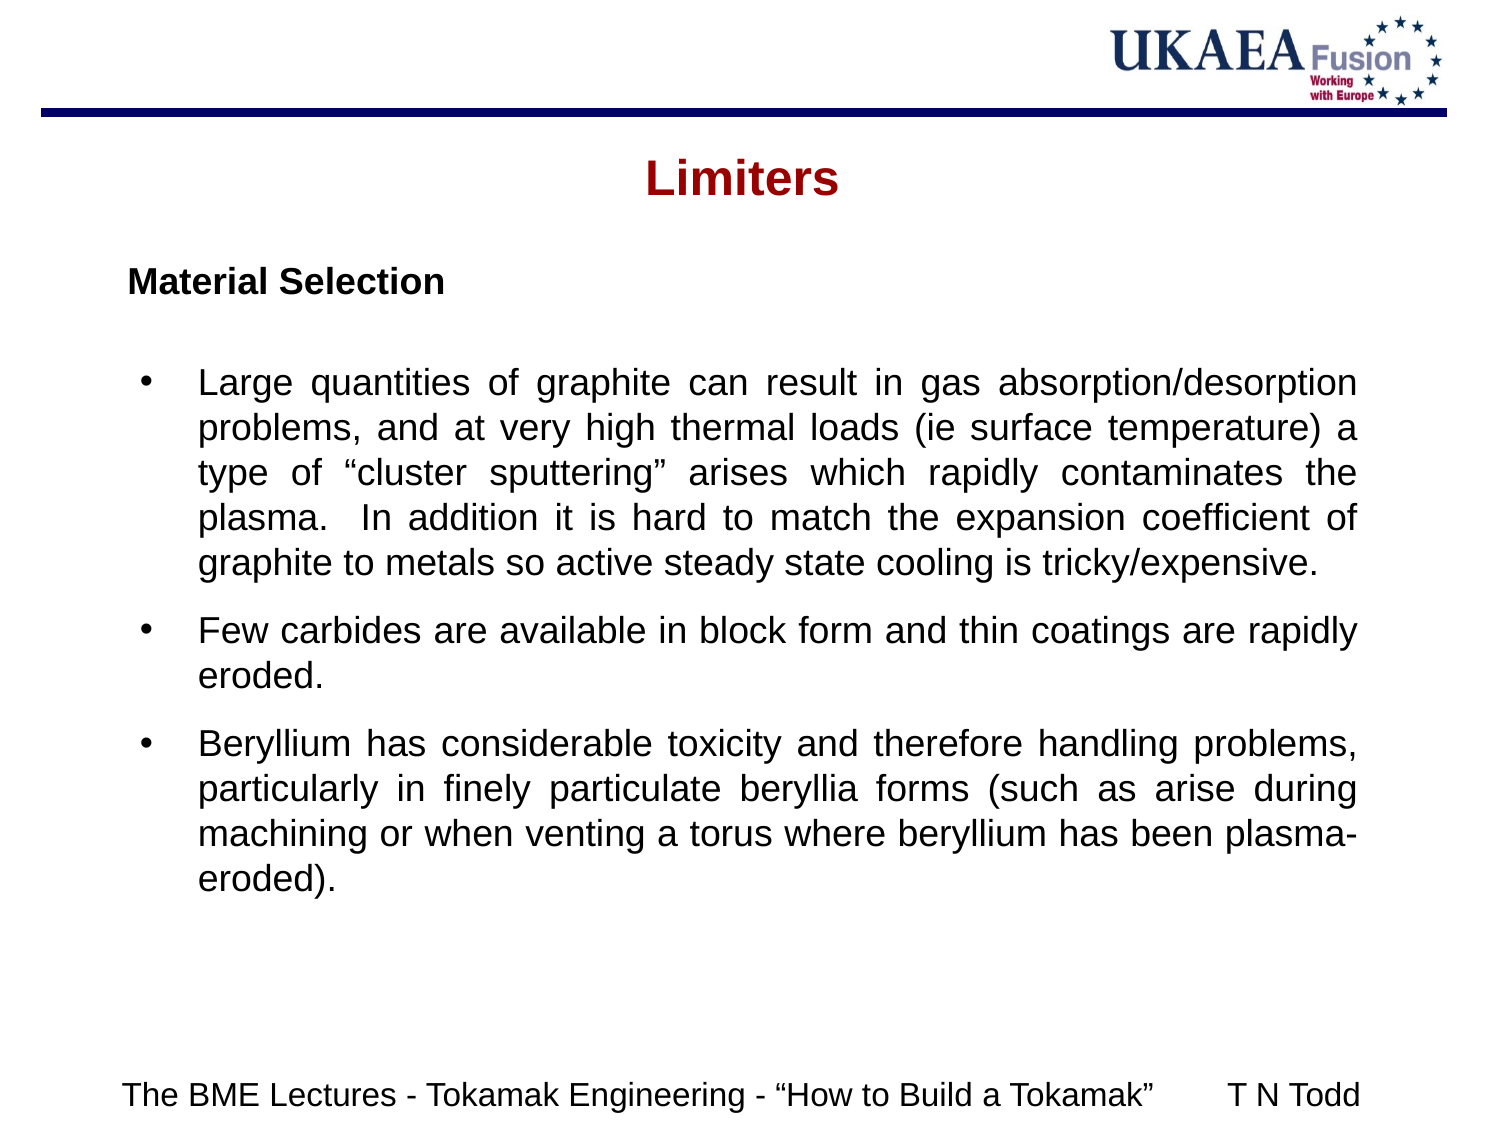

Limiters
Material Selection
Large quantities of graphite can result in gas absorption/desorption problems, and at very high thermal loads (ie surface temperature) a type of “cluster sputtering” arises which rapidly contaminates the plasma. In addition it is hard to match the expansion coefficient of graphite to metals so active steady state cooling is tricky/expensive.
Few carbides are available in block form and thin coatings are rapidly eroded.
Beryllium has considerable toxicity and therefore handling problems, particularly in finely particulate beryllia forms (such as arise during machining or when venting a torus where beryllium has been plasma-eroded).